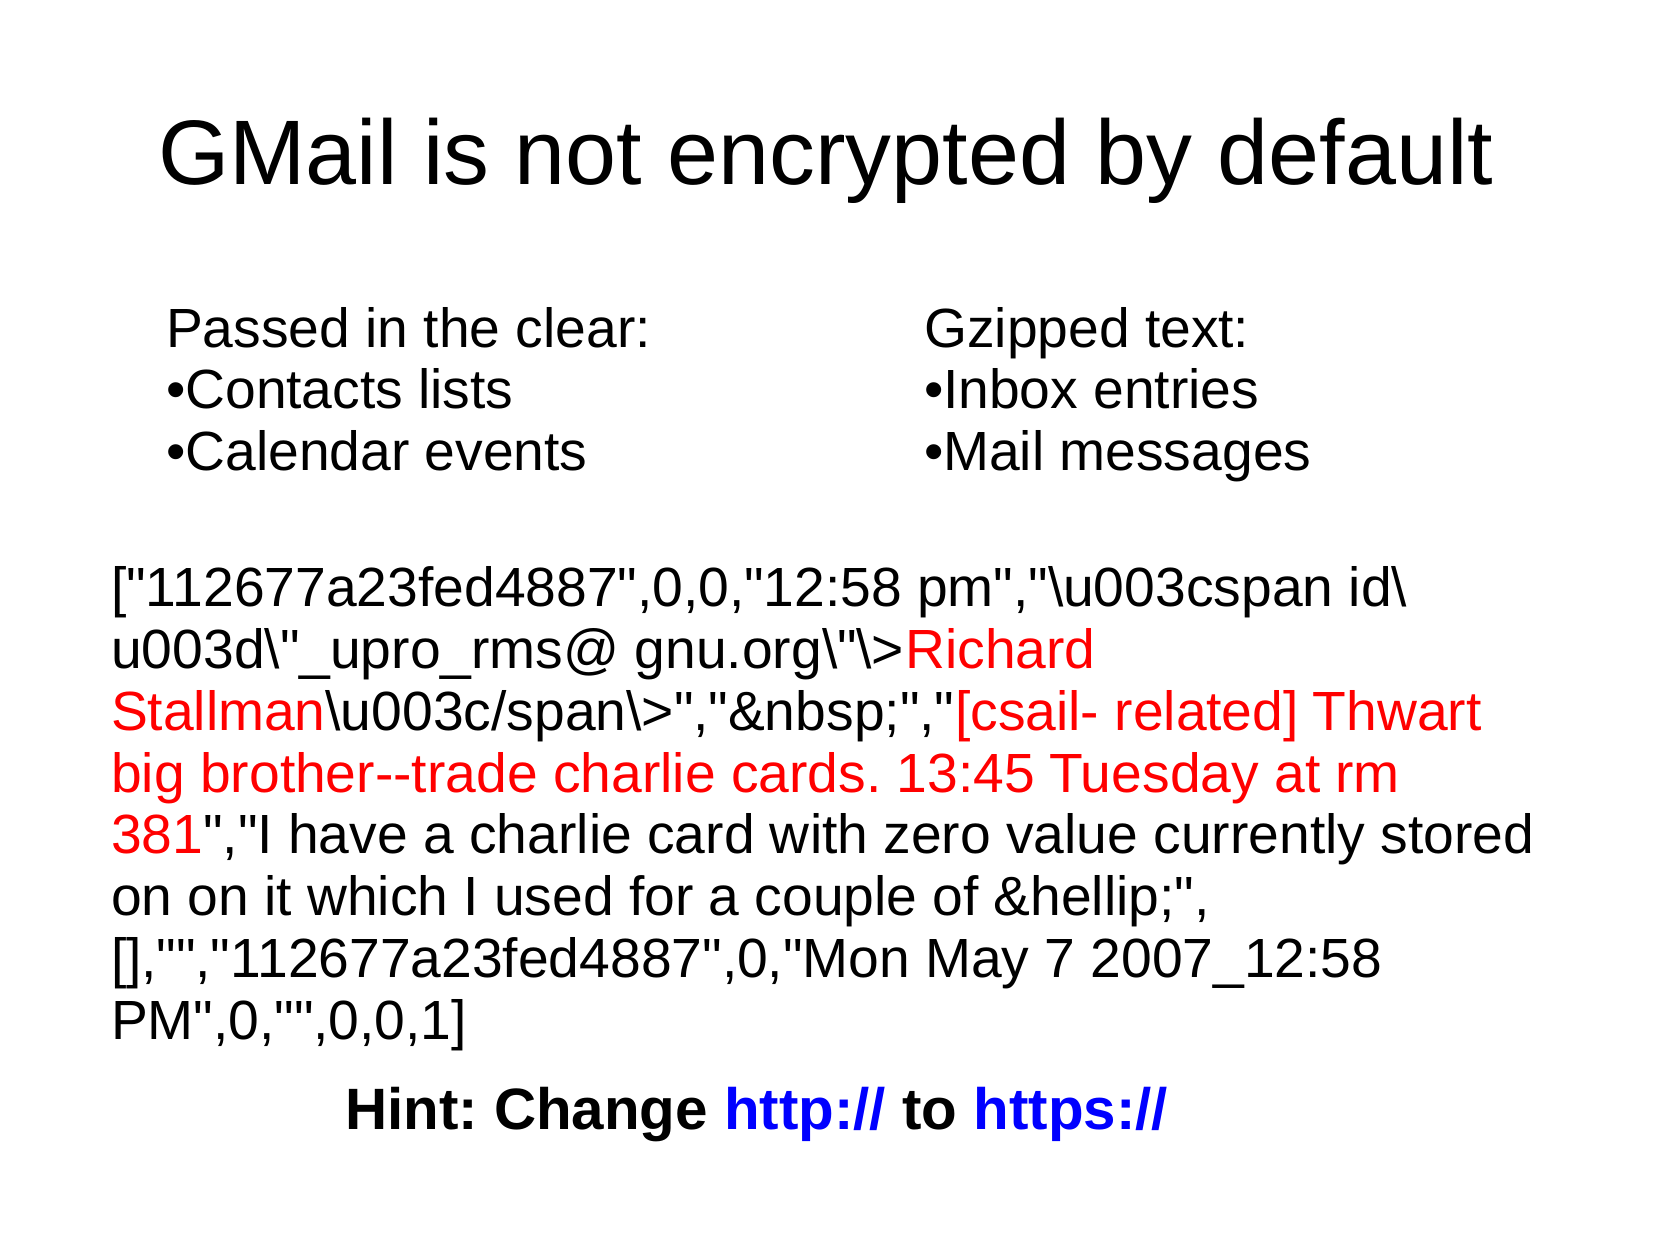

# GMail is not encrypted by default
Passed in the clear:
Contacts lists
Calendar events
Gzipped text:
Inbox entries
Mail messages
["112677a23fed4887",0,0,"12:58 pm","\u003cspan id\u003d\"_upro_rms@ gnu.org\"\>Richard Stallman\u003c/span\>","&nbsp;","[csail- related] Thwart big brother--trade charlie cards. 13:45 Tuesday at rm 381","I have a charlie card with zero value currently stored on on it which I used for a couple of &hellip;",[],"","112677a23fed4887",0,"Mon May 7 2007_12:58 PM",0,"",0,0,1]
Hint: Change http:// to https://